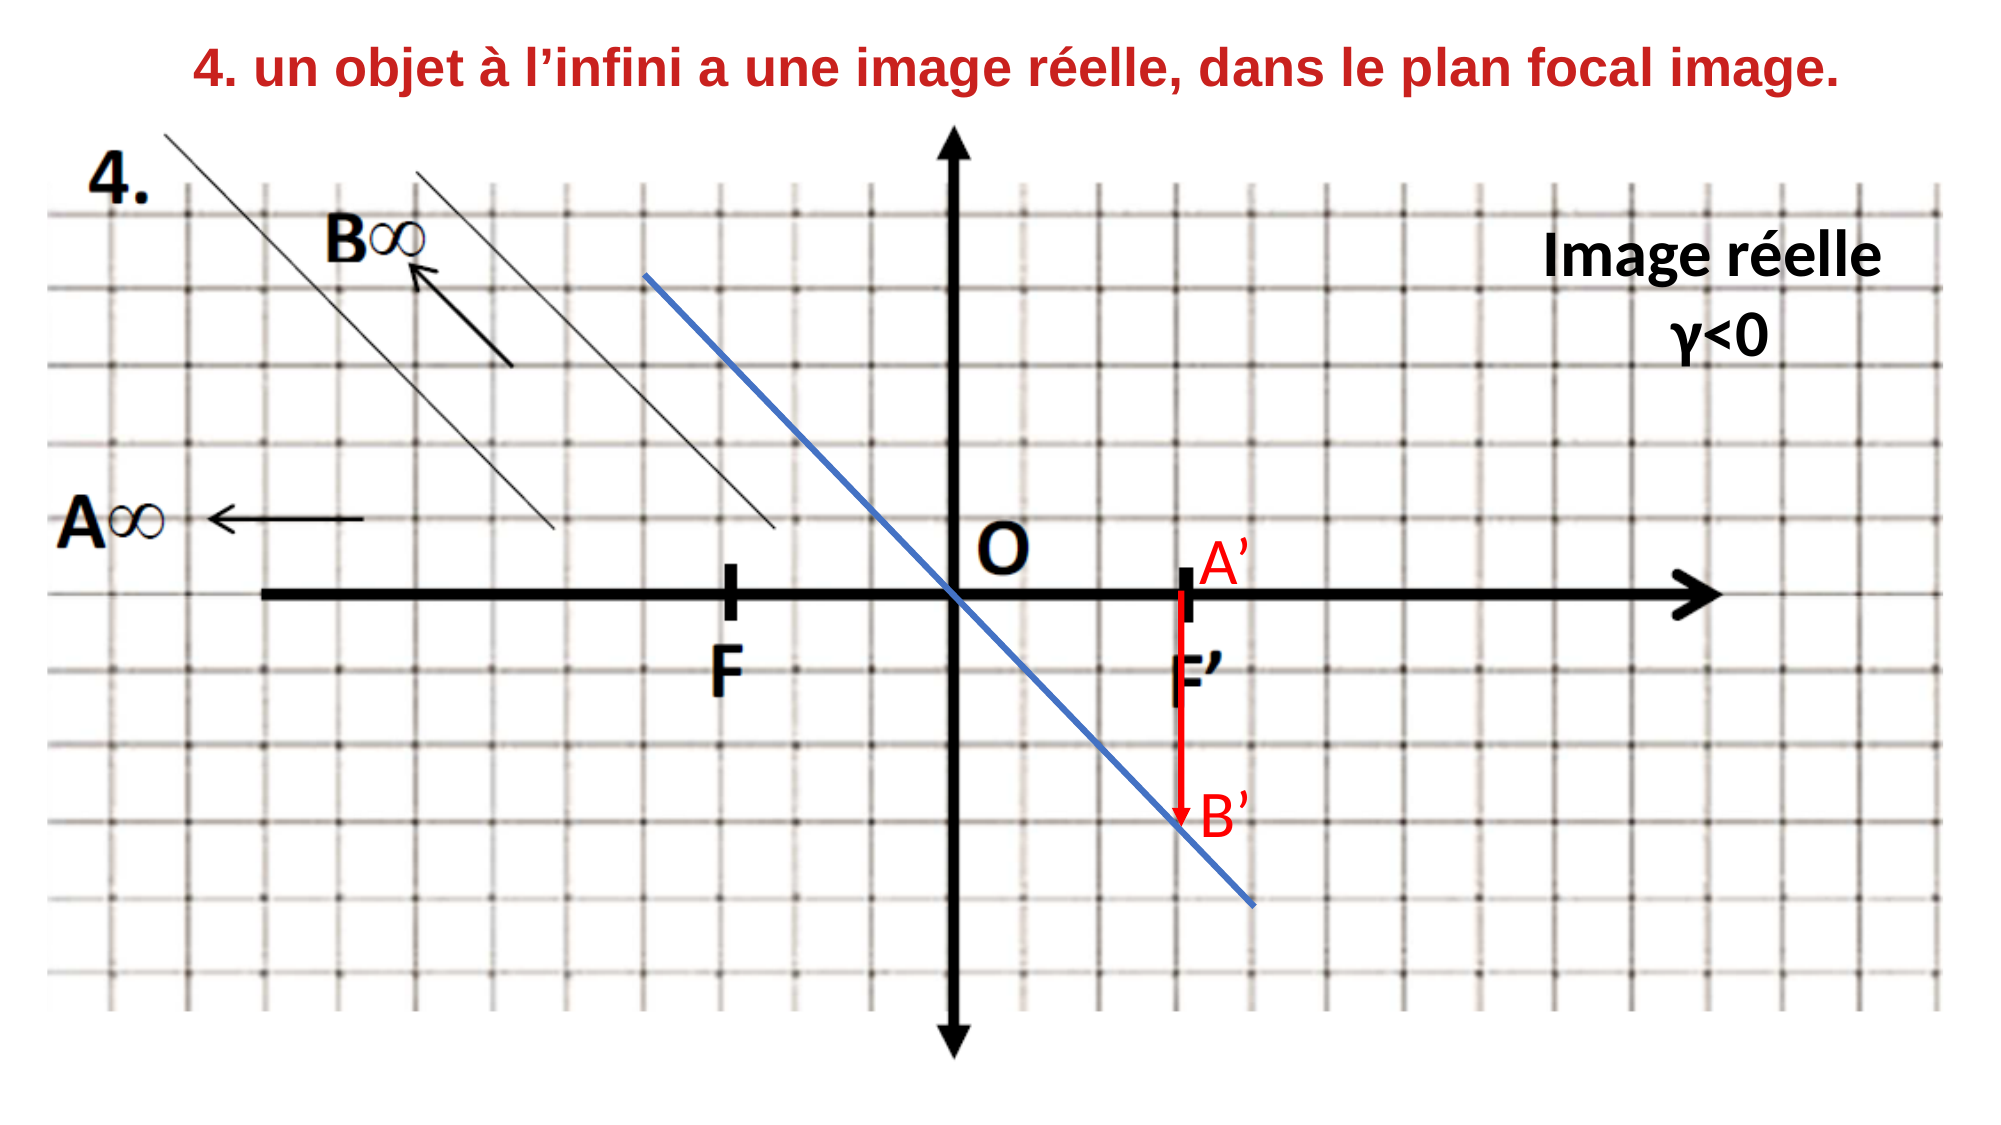

4. un objet à l’infini a une image réelle, dans le plan focal image.
Image réelle
γ<0
A’
B’